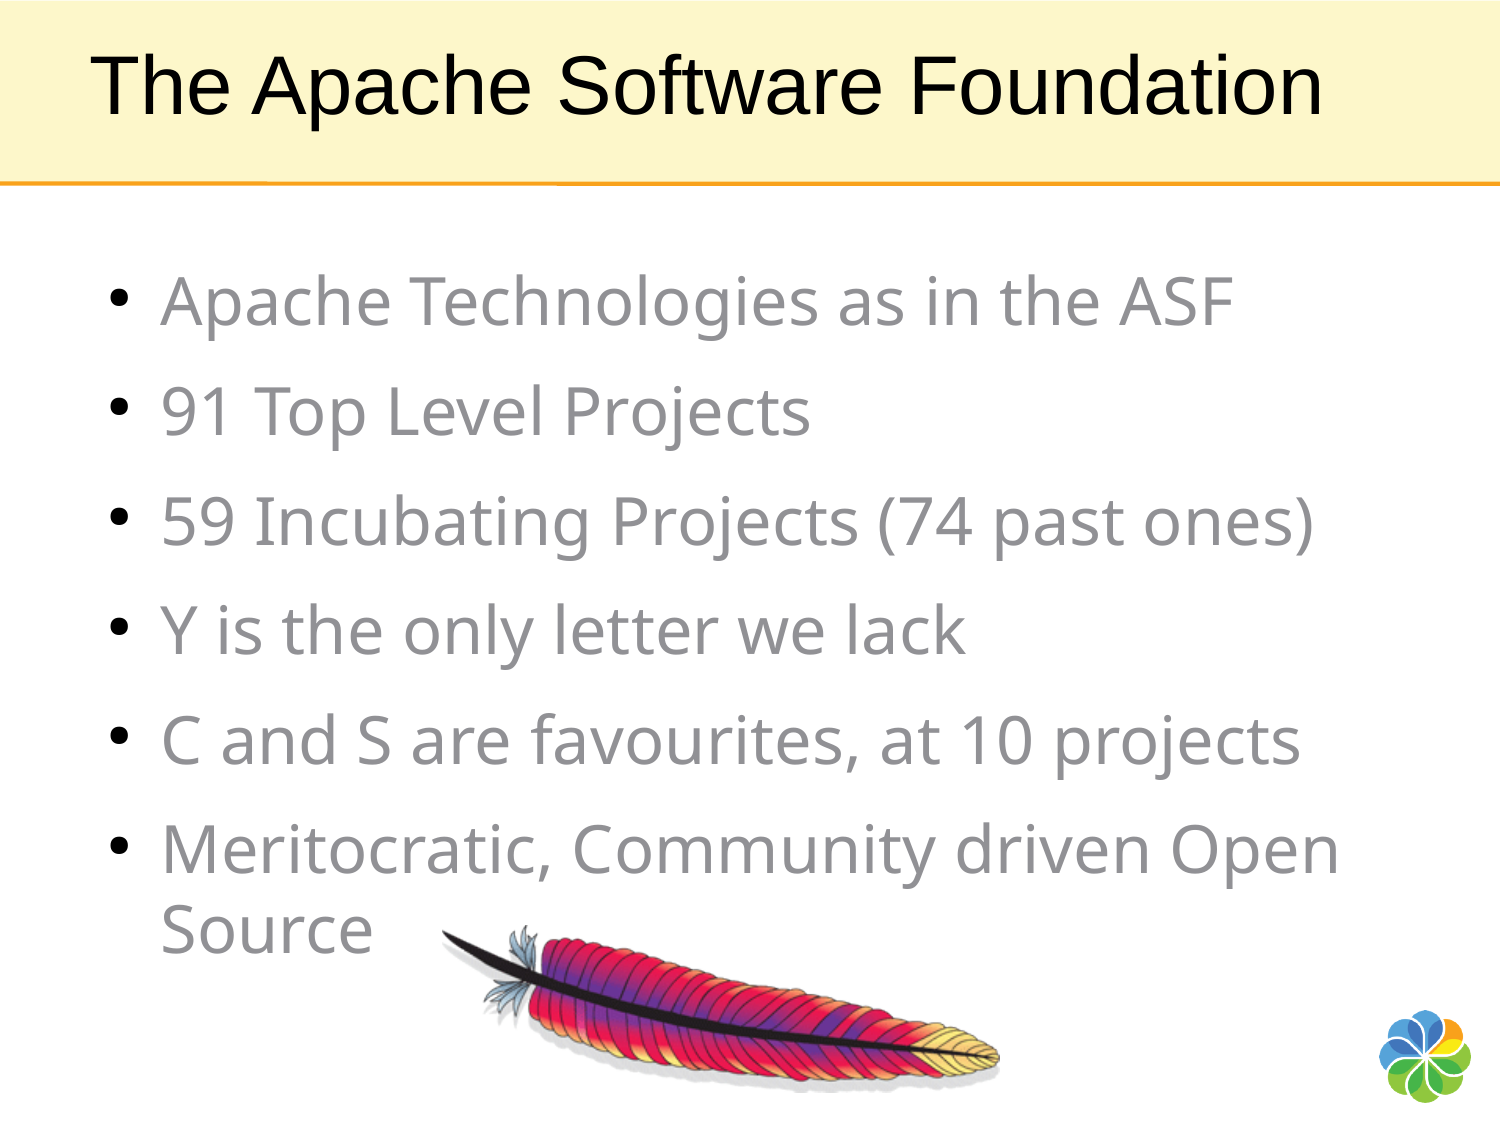

# The Apache Software Foundation
Apache Technologies as in the ASF
91 Top Level Projects
59 Incubating Projects (74 past ones)
Y is the only letter we lack
C and S are favourites, at 10 projects
Meritocratic, Community driven Open Source